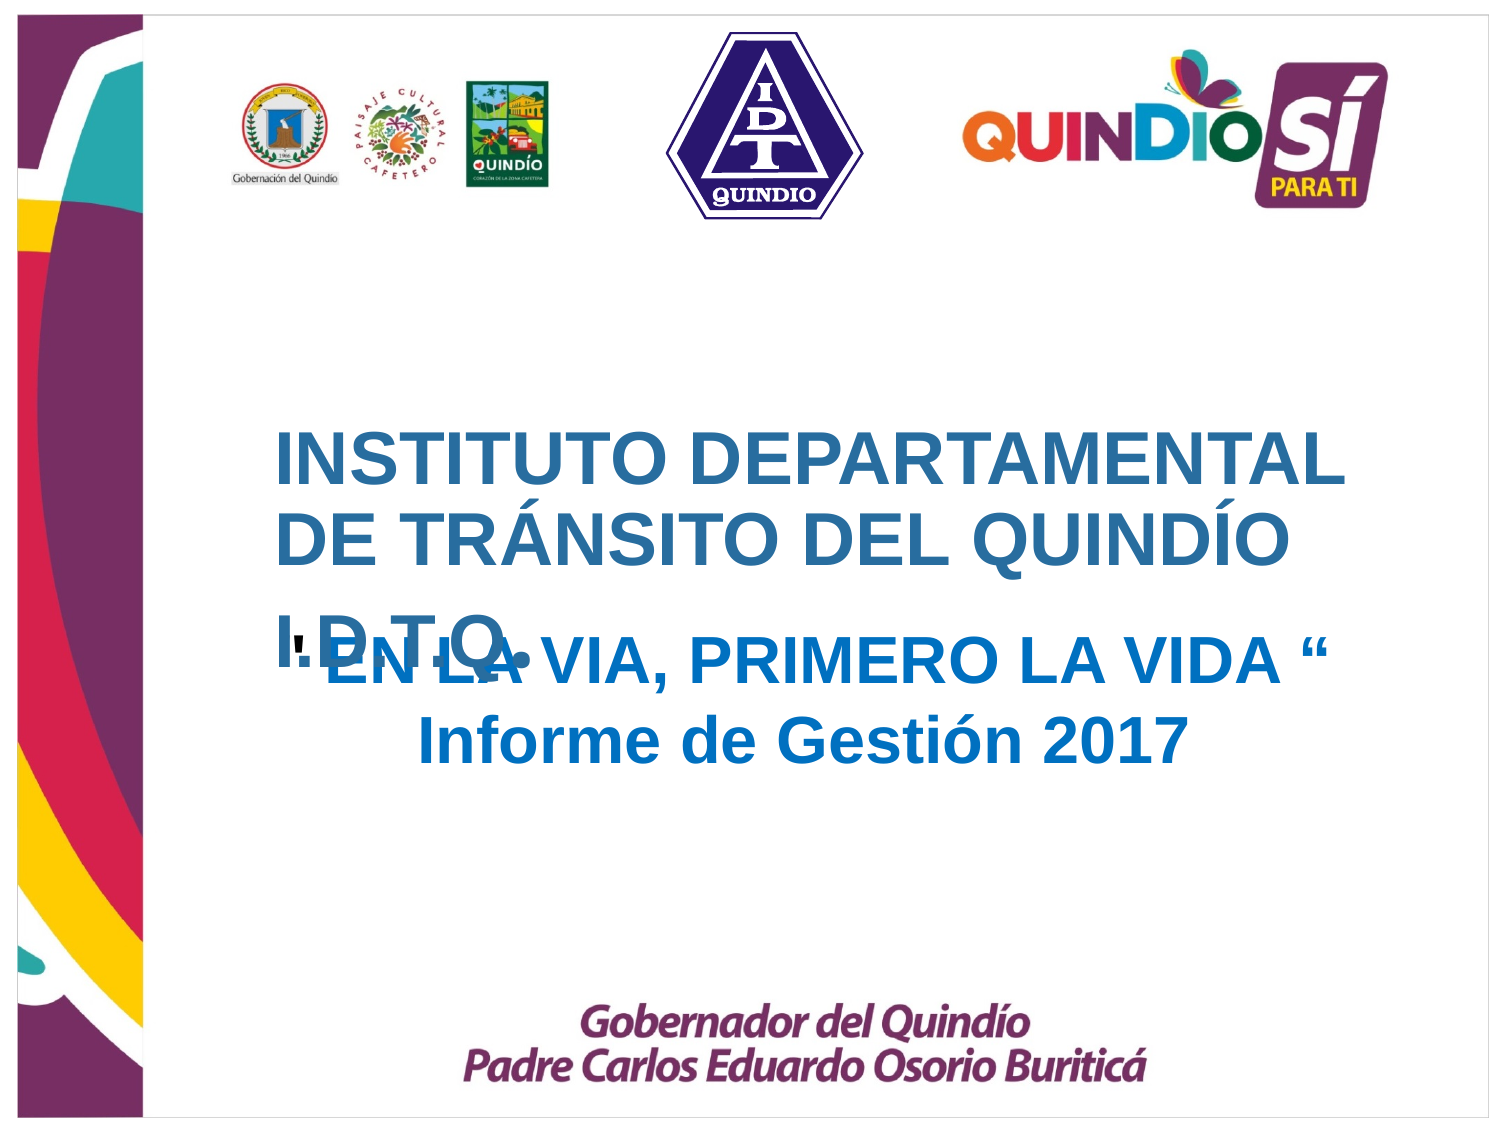

# INSTITUTO DEPARTAMENTAL DE TRÁNSITO DEL QUINDÍO I.D.T.Q.
" EN LA VIA, PRIMERO LA VIDA “
Informe de Gestión 2017